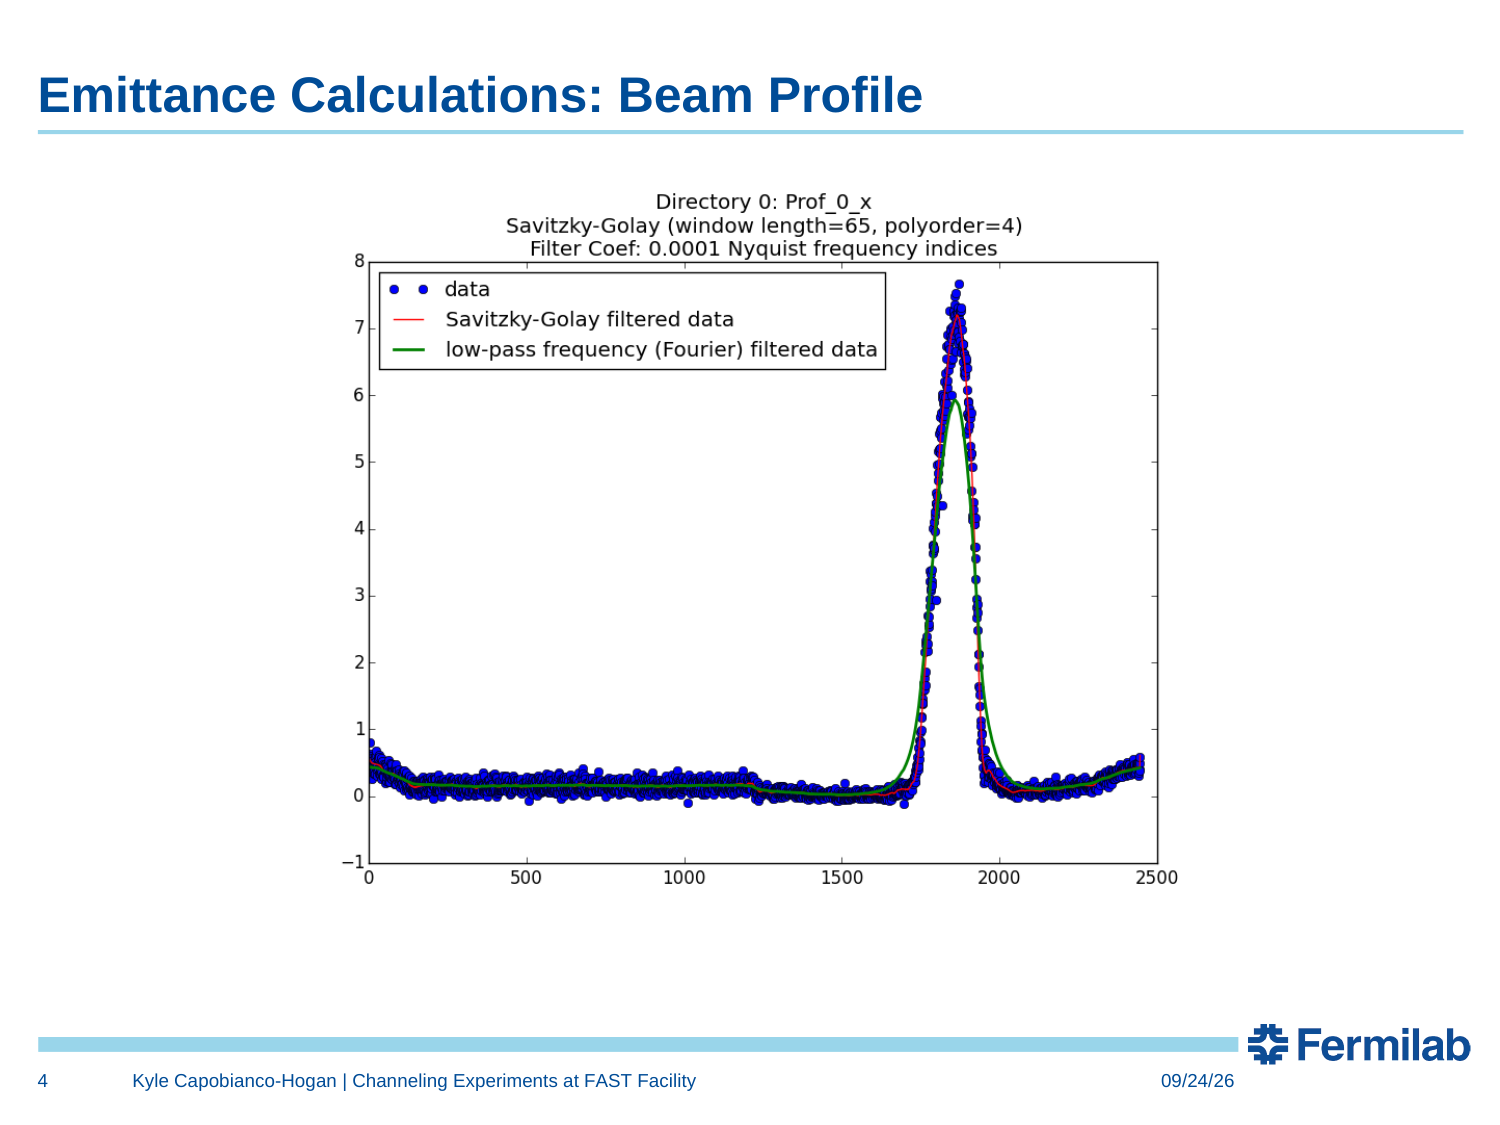

# Emittance Calculations: Beam Profile
Kyle Capobianco-Hogan | Channeling Experiments at FAST Facility